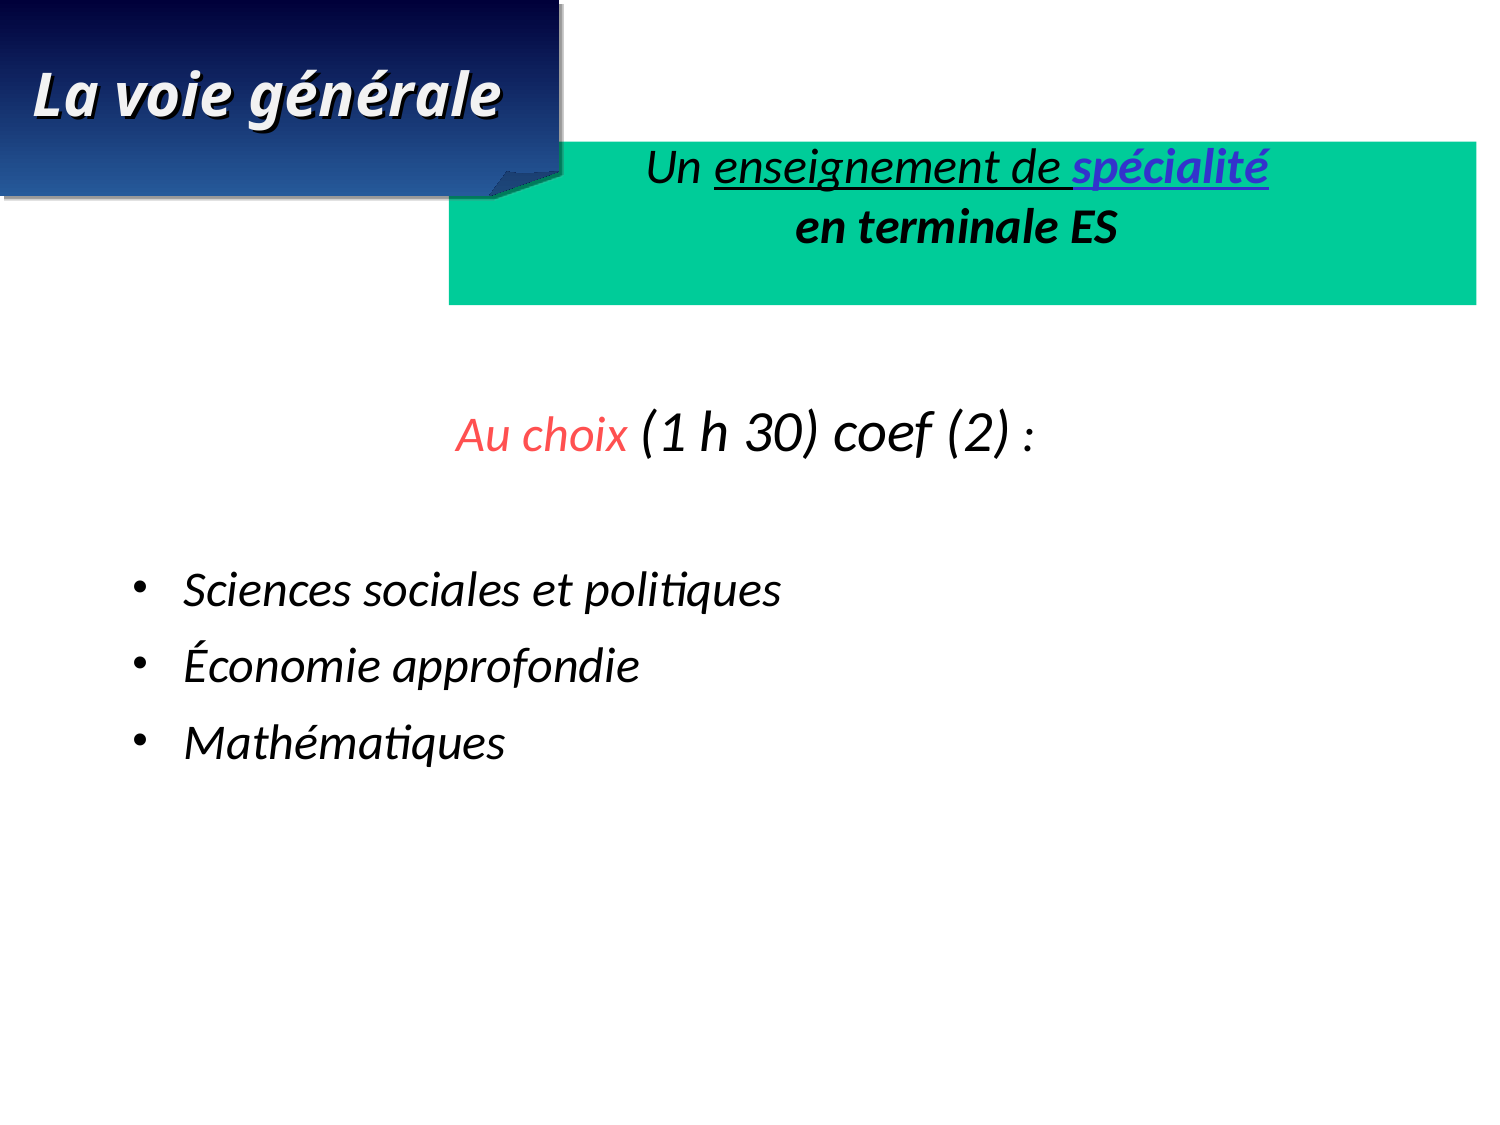

La voie générale
Un enseignement de spécialité
en terminale ES
Au choix (1 h 30) coef (2) :
Sciences sociales et politiques
Économie approfondie
Mathématiques